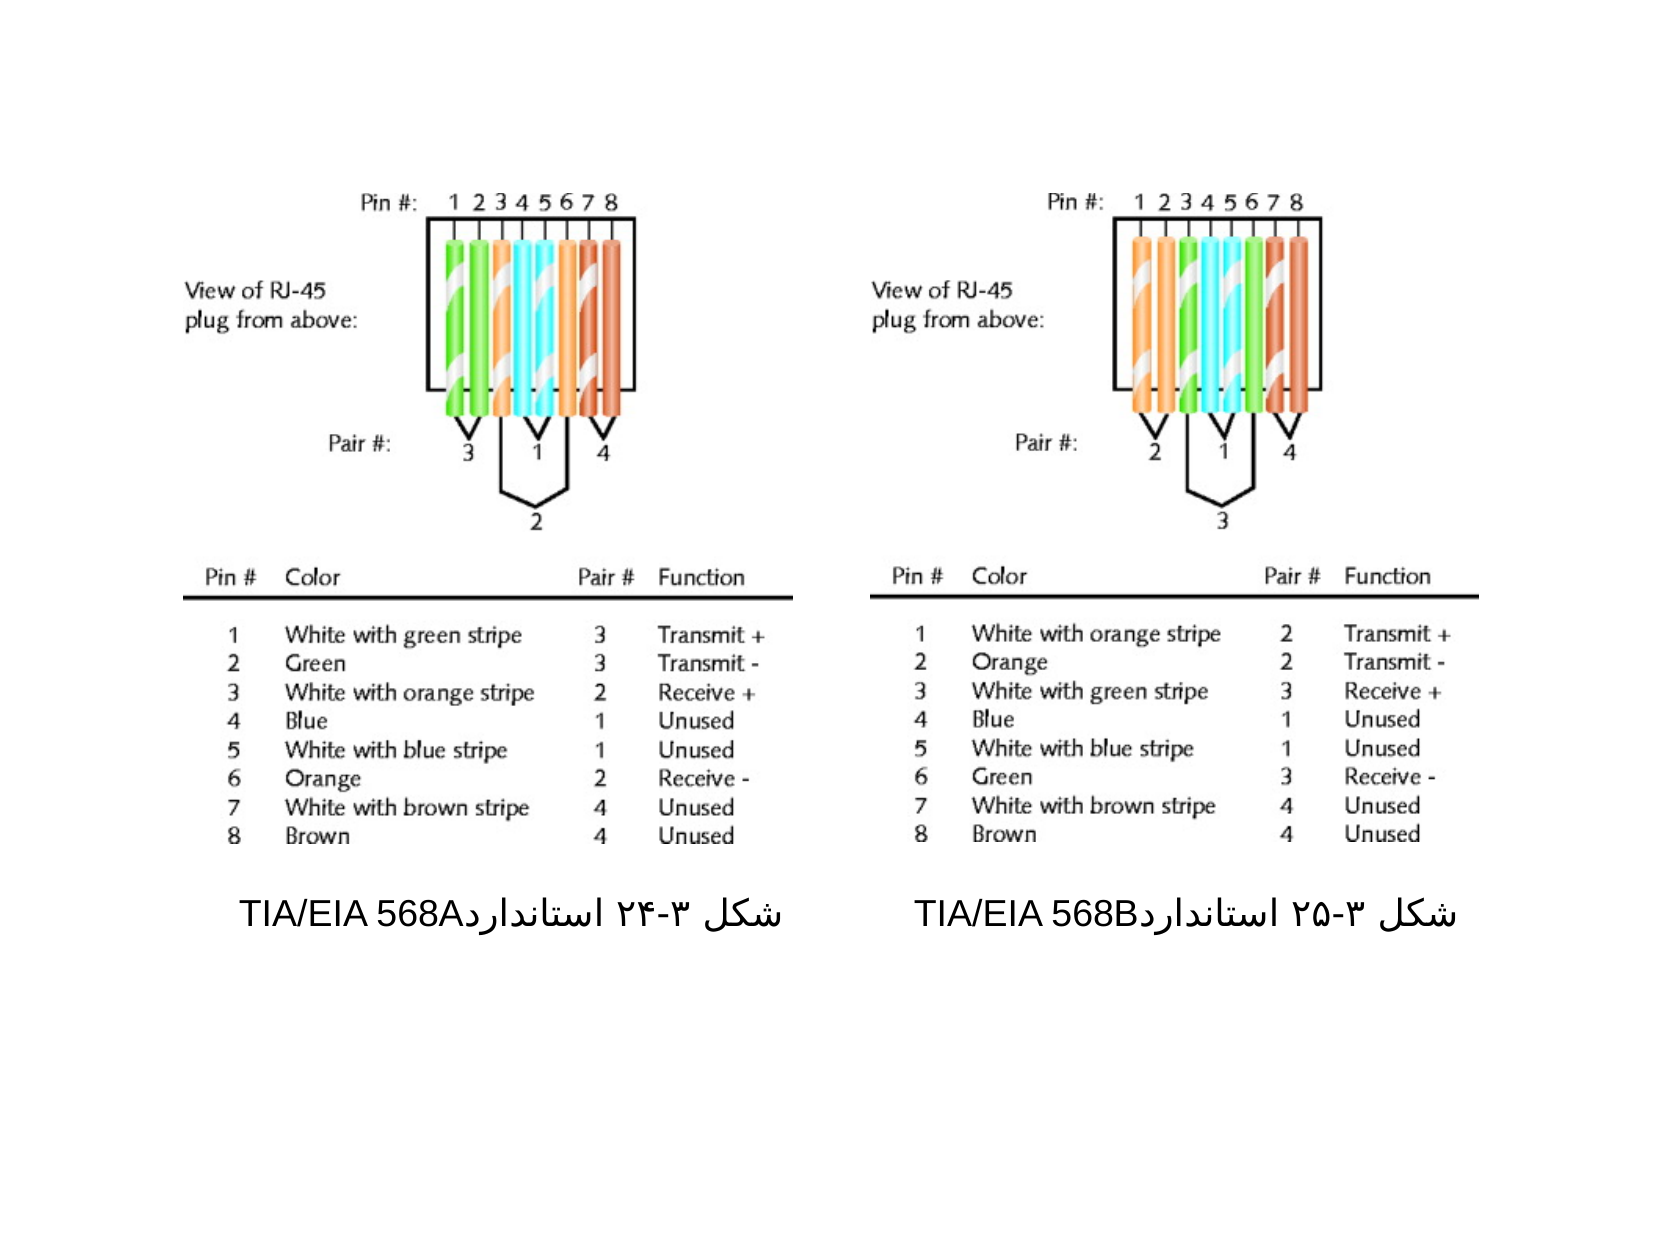

شکل ۳-۲۴ استانداردTIA/EIA 568A
شکل ۳-۲۵ استانداردTIA/EIA 568B